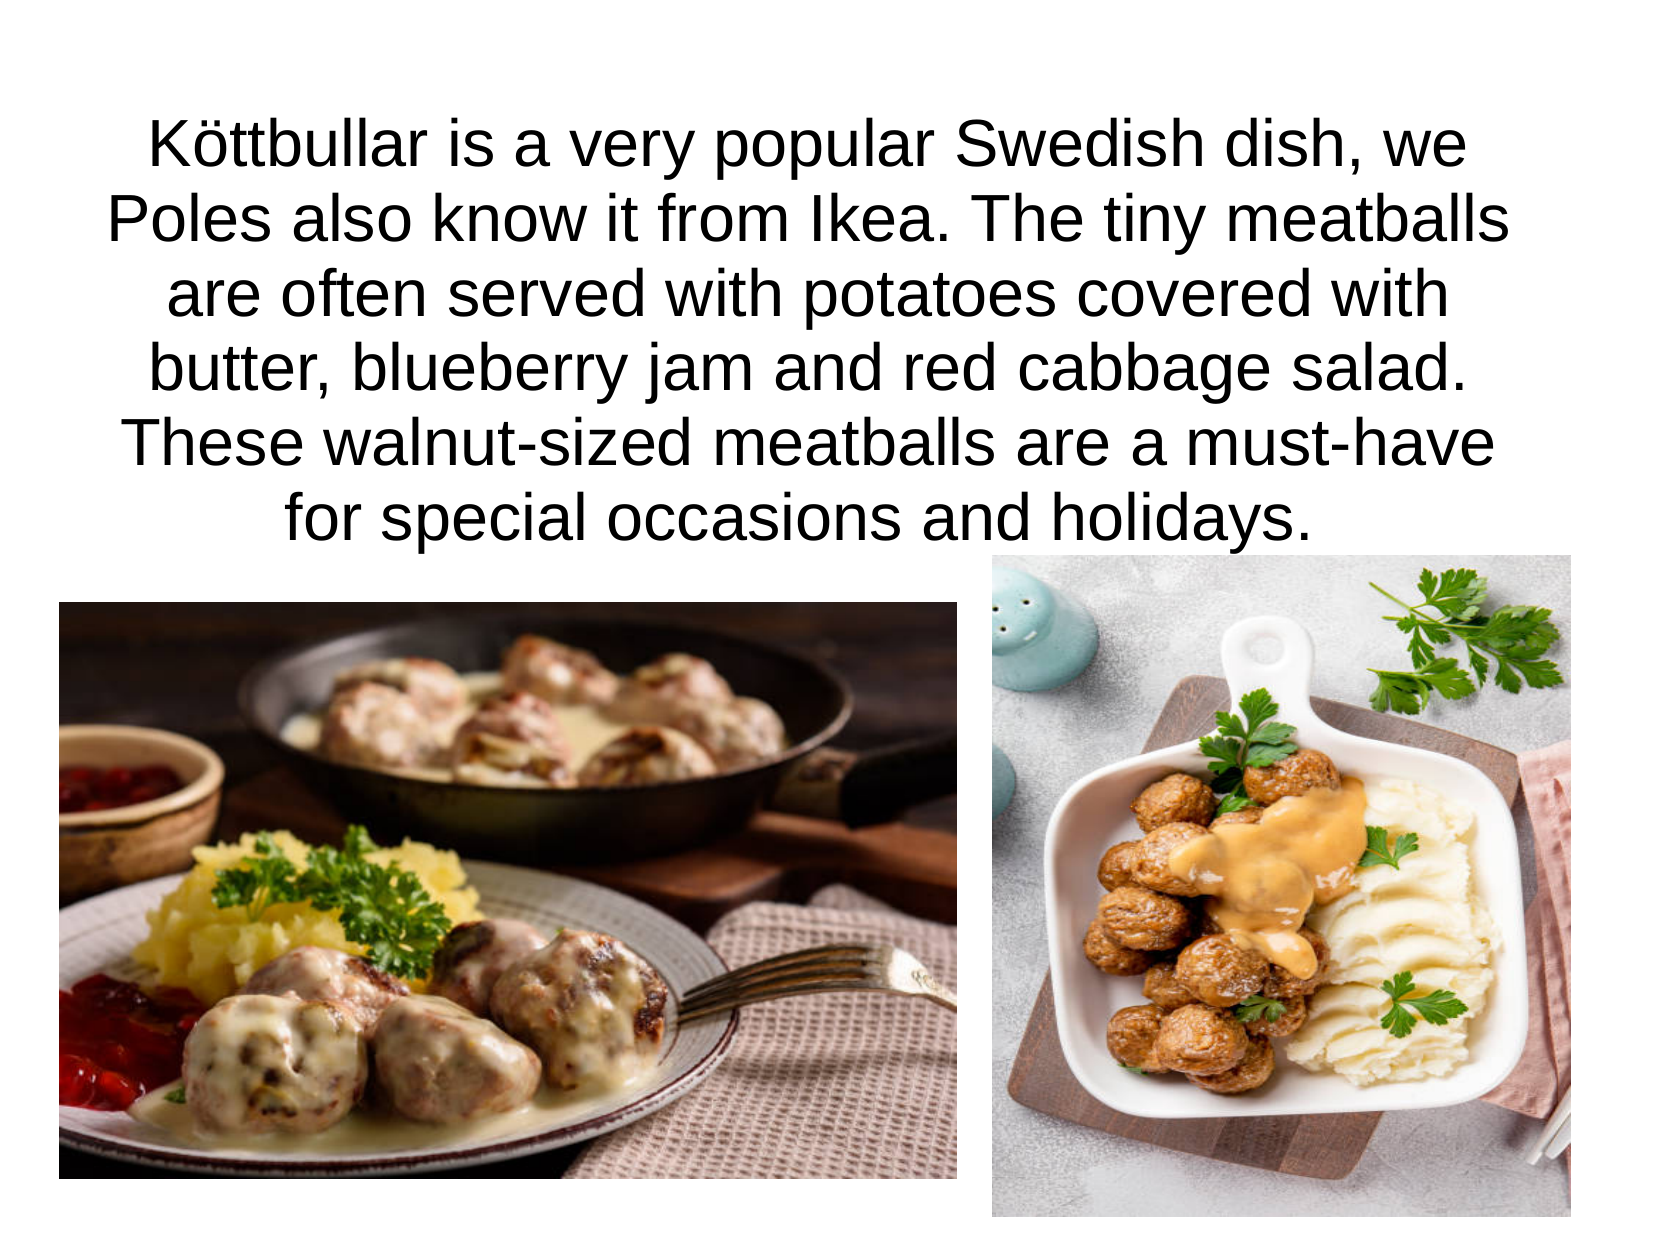

# Köttbullar is a very popular Swedish dish, we Poles also know it from Ikea. The tiny meatballs are often served with potatoes covered with butter, blueberry jam and red cabbage salad. These walnut-sized meatballs are a must-have for special occasions and holidays.